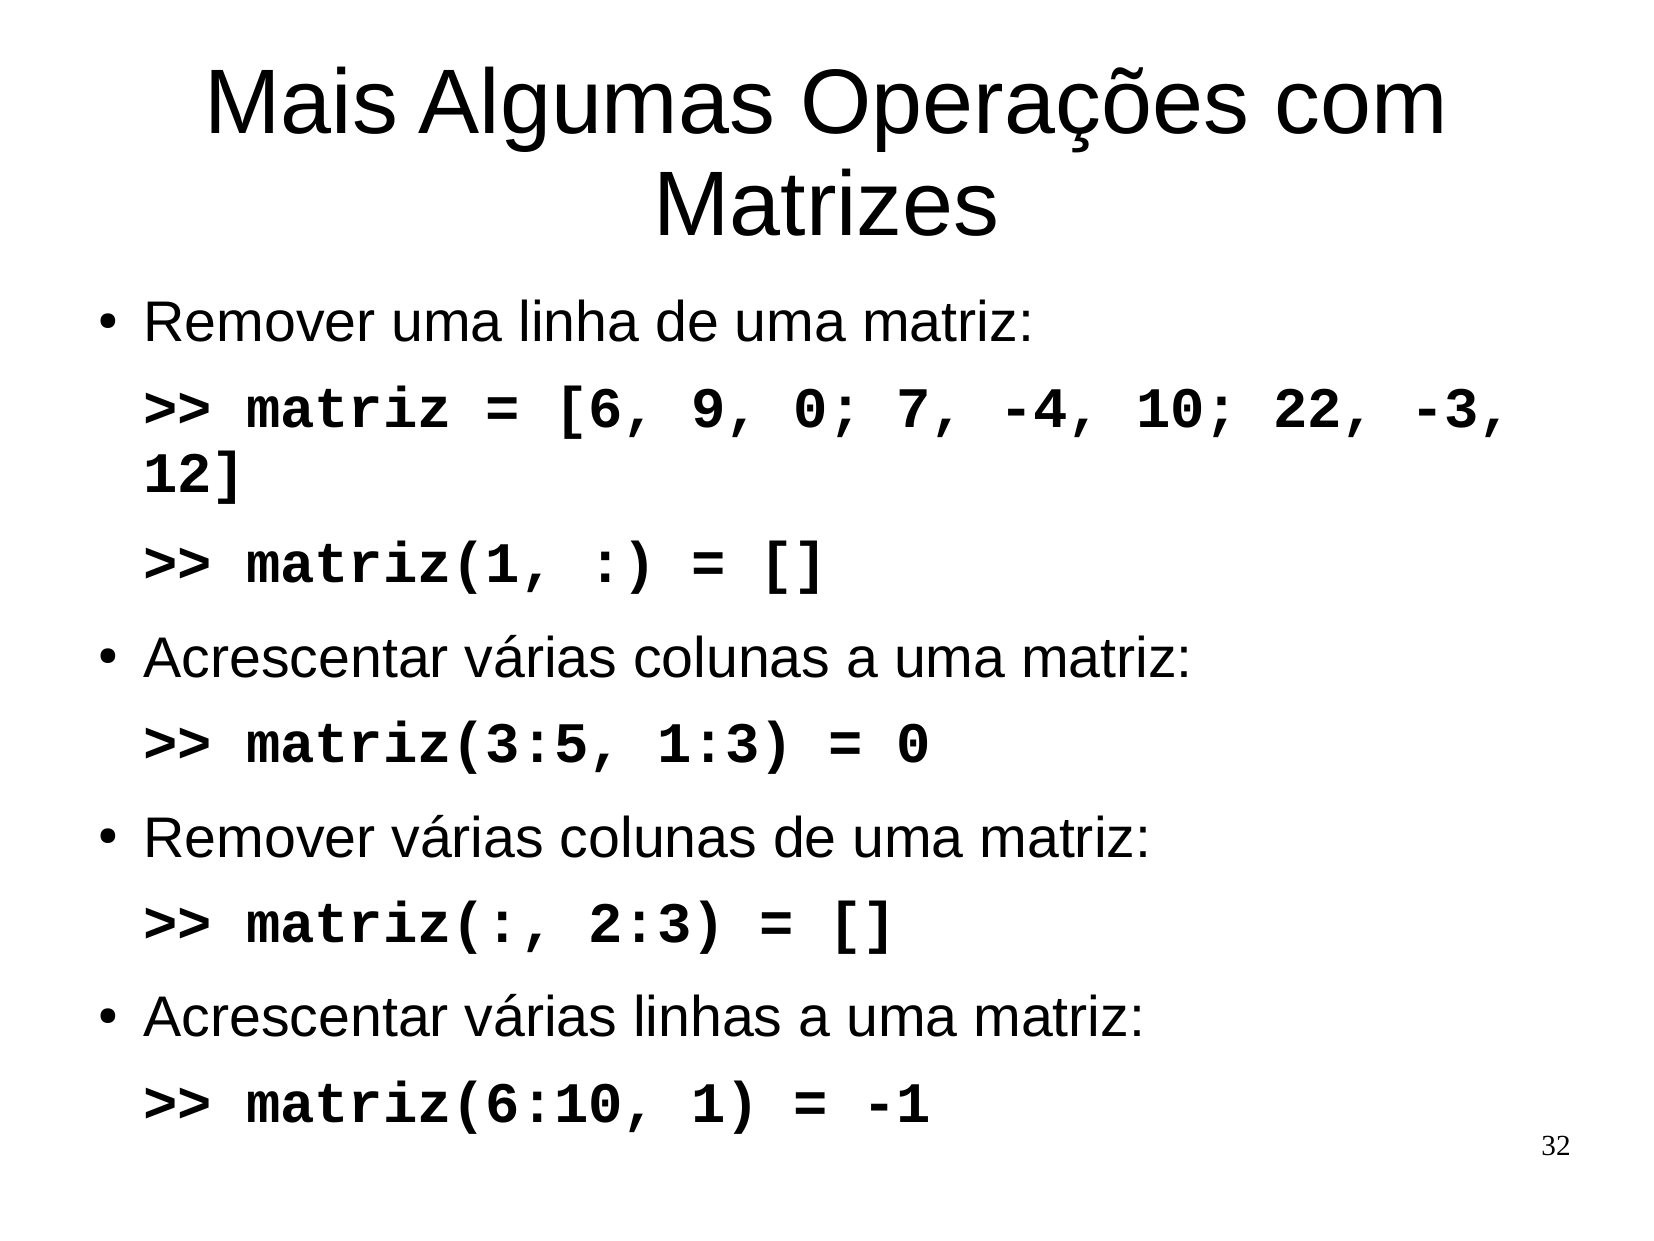

# Mais Algumas Operações com Matrizes
Remover uma linha de uma matriz:
>> matriz = [6, 9, 0; 7, -4, 10; 22, -3, 12]
>> matriz(1, :) = []
Acrescentar várias colunas a uma matriz:
>> matriz(3:5, 1:3) = 0
Remover várias colunas de uma matriz:
>> matriz(:, 2:3) = []
Acrescentar várias linhas a uma matriz:
>> matriz(6:10, 1) = -1
32